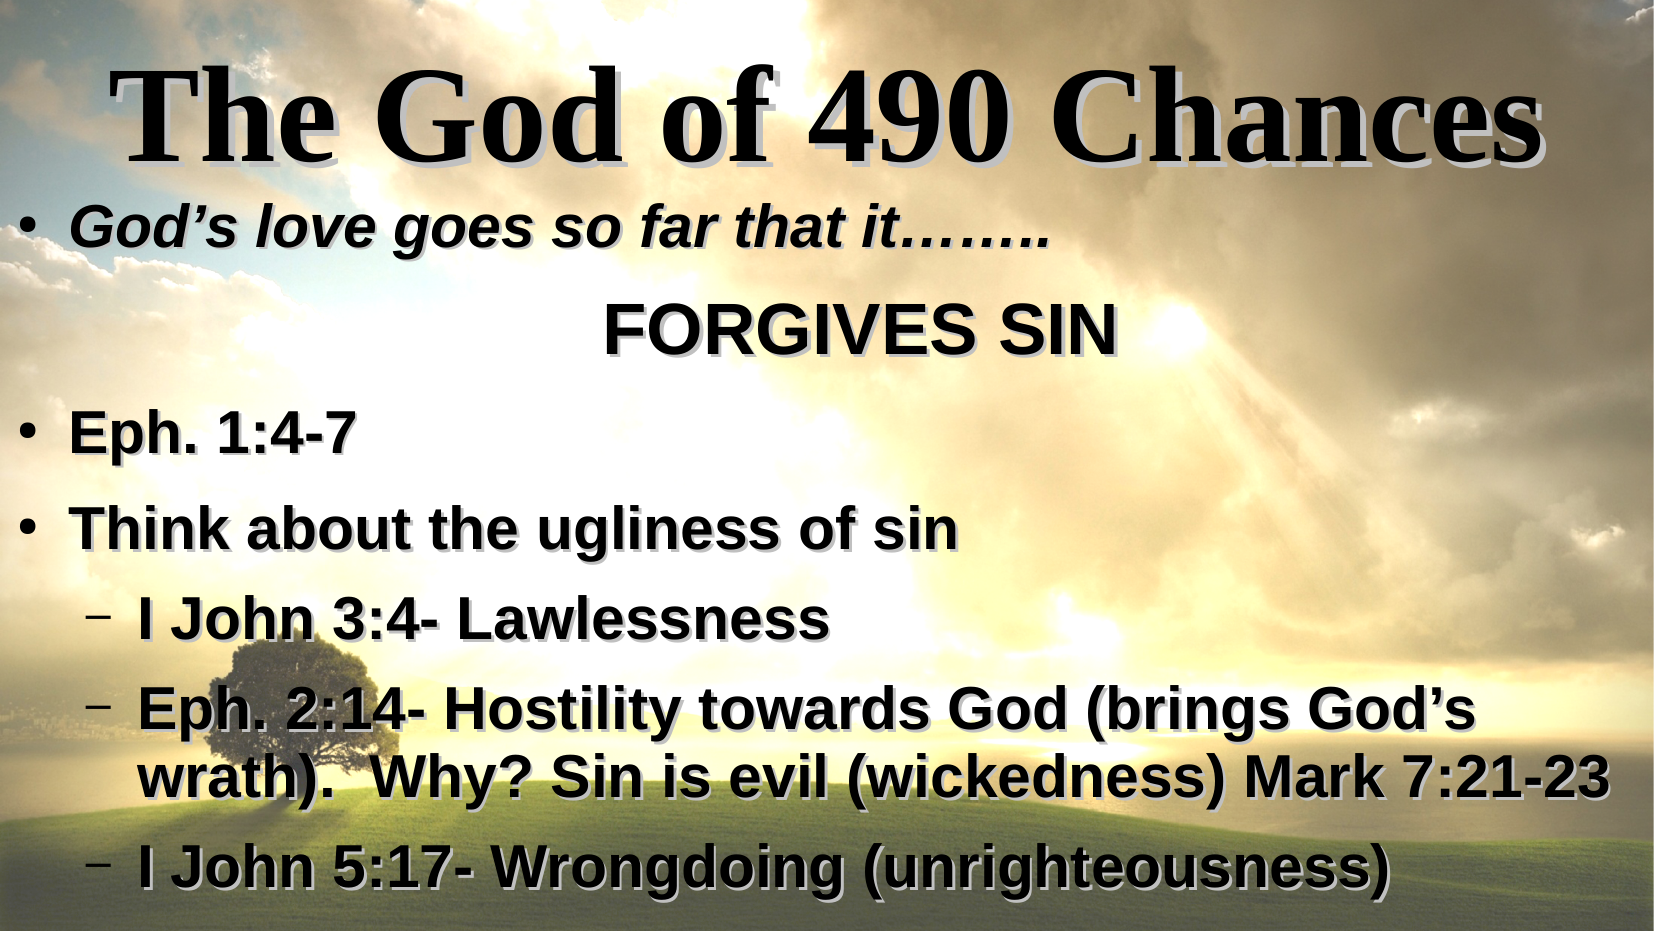

# The God of 490 Chances
God’s love goes so far that it……..
FORGIVES SIN
Eph. 1:4-7
Think about the ugliness of sin
I John 3:4- Lawlessness
Eph. 2:14- Hostility towards God (brings God’s wrath). Why? Sin is evil (wickedness) Mark 7:21-23
I John 5:17- Wrongdoing (unrighteousness)